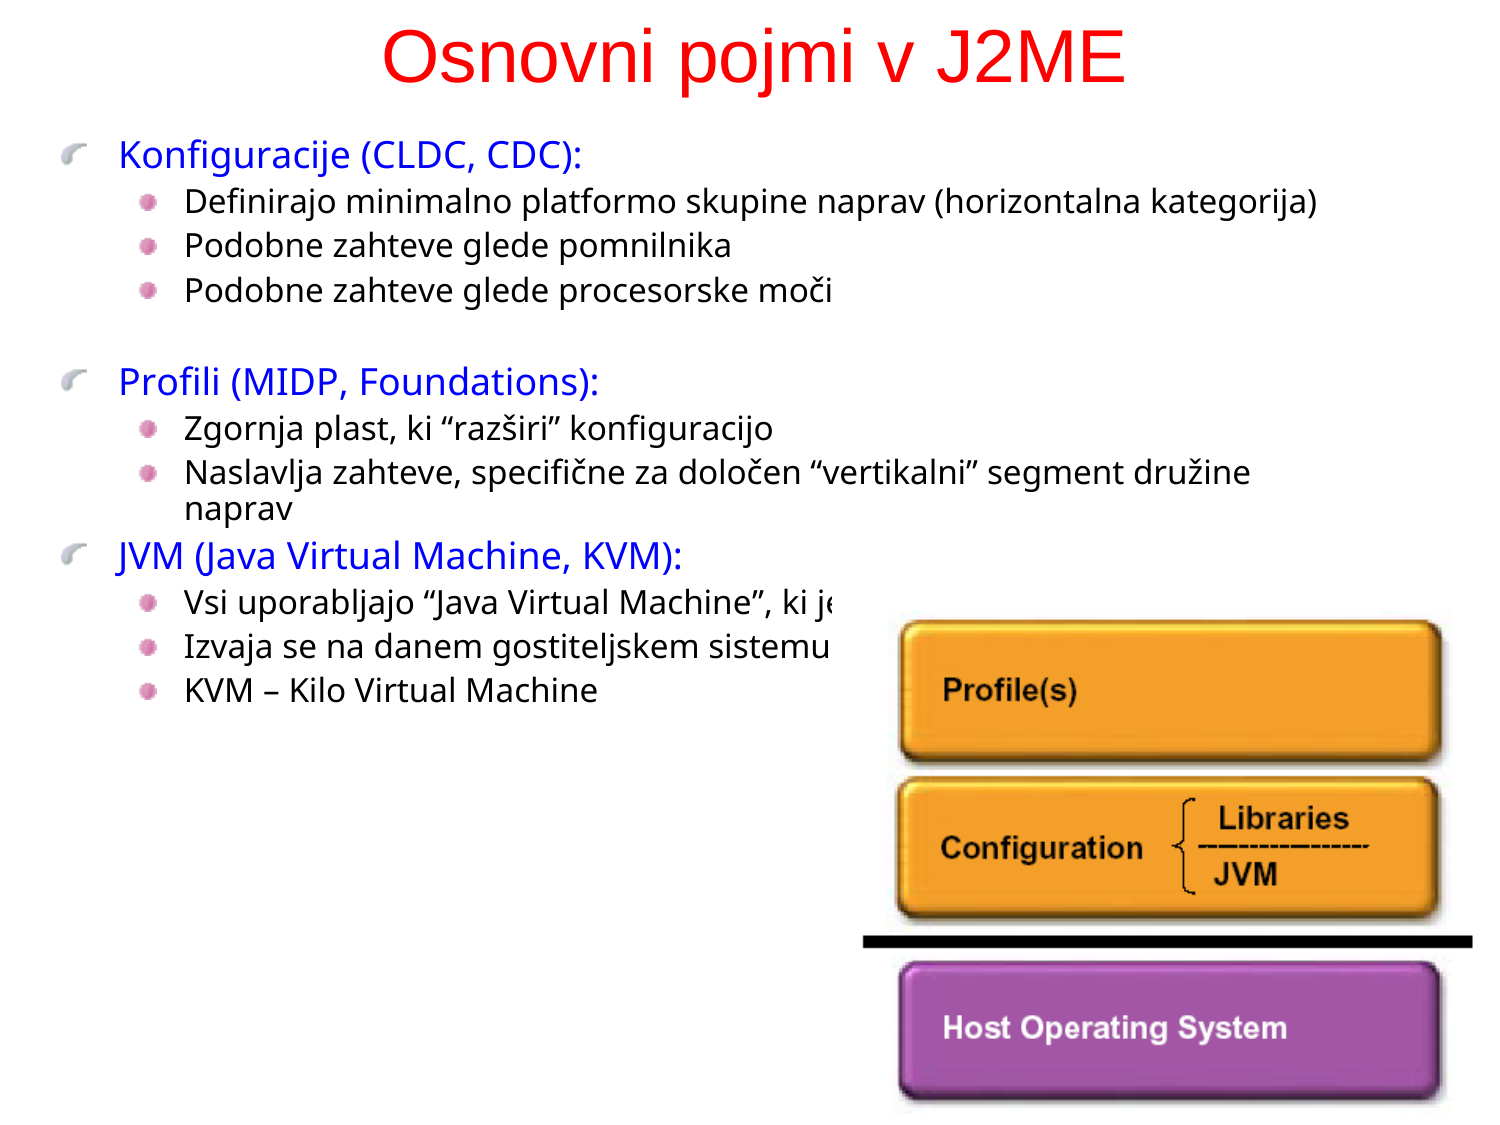

# Osnovni pojmi v J2ME
Konfiguracije (CLDC, CDC):
Definirajo minimalno platformo skupine naprav (horizontalna kategorija)
Podobne zahteve glede pomnilnika
Podobne zahteve glede procesorske moči
Profili (MIDP, Foundations):
Zgornja plast, ki “razširi” konfiguracijo
Naslavlja zahteve, specifične za določen “vertikalni” segment družine naprav
JVM (Java Virtual Machine, KVM):
Vsi uporabljajo “Java Virtual Machine”, ki je del konfiguracije
Izvaja se na danem gostiteljskem sistemu
KVM – Kilo Virtual Machine